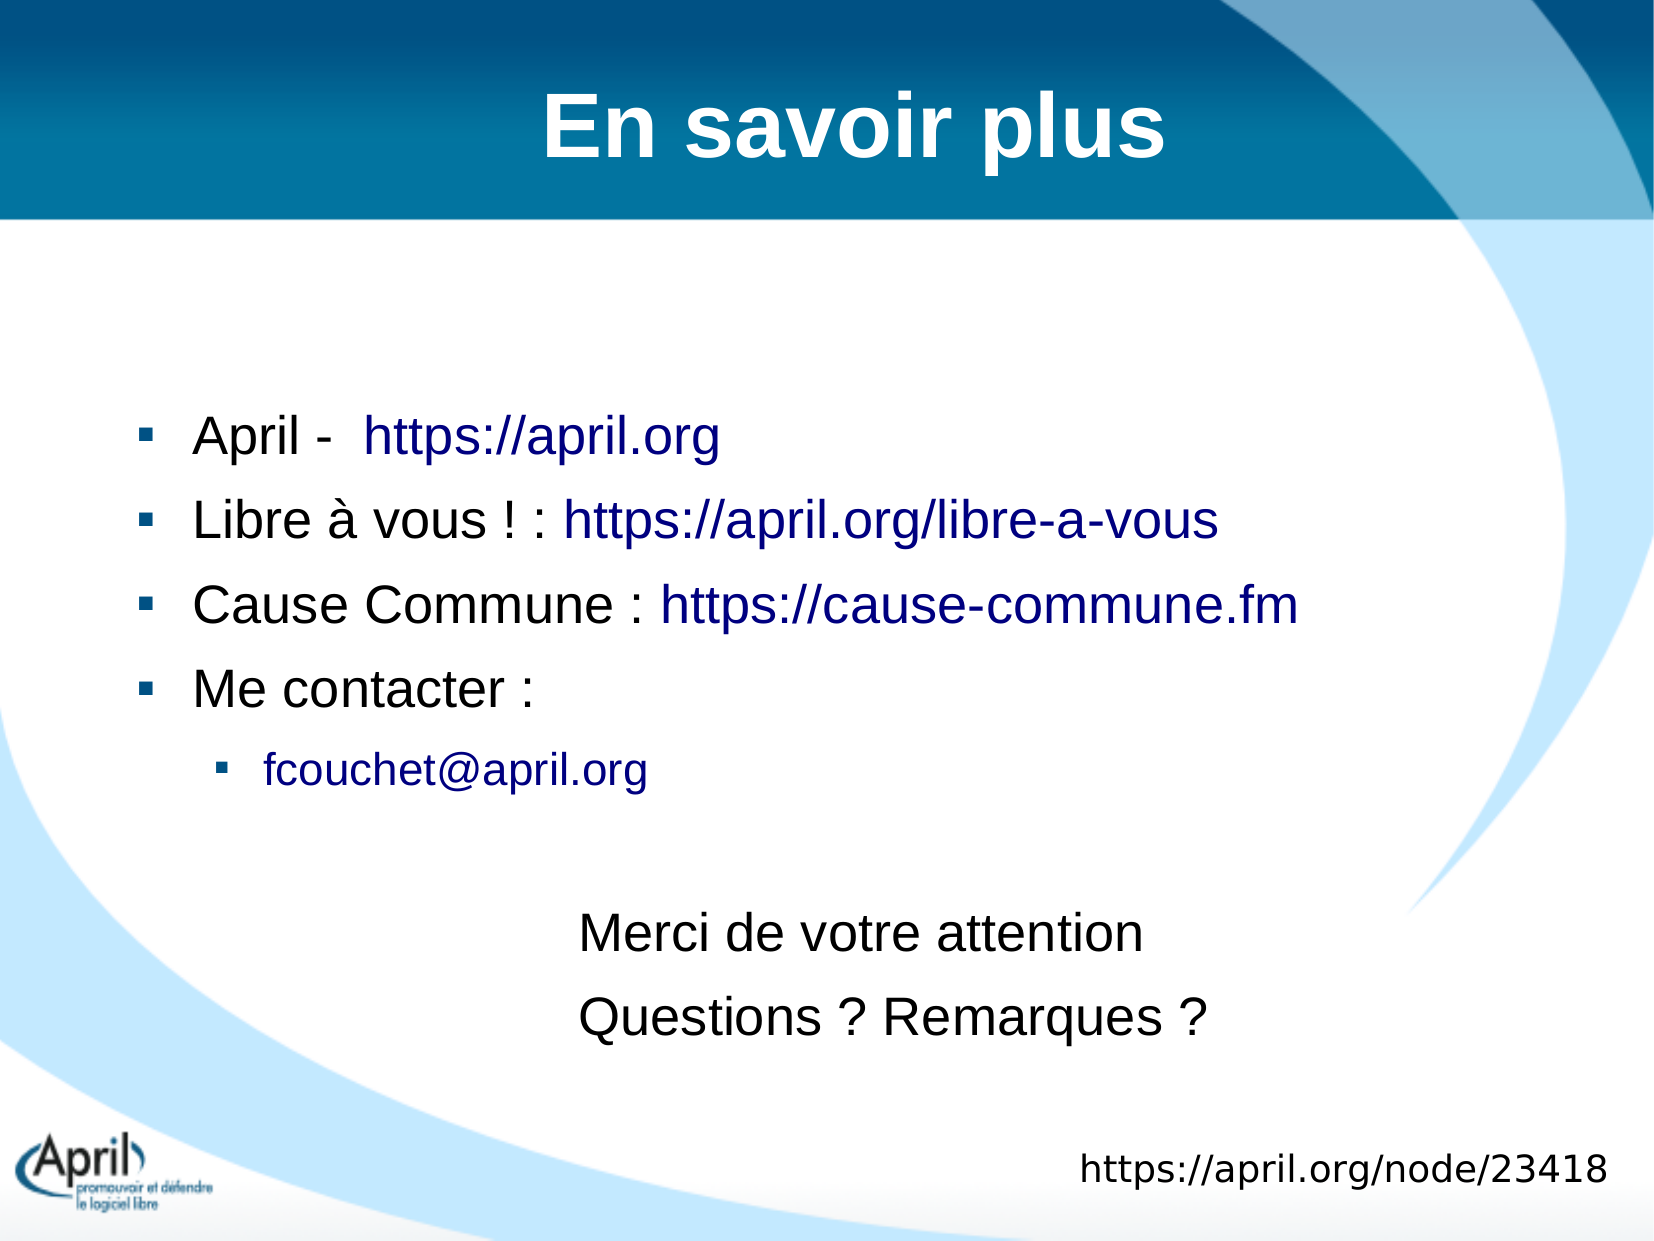

# En savoir plus
April - https://april.org
Libre à vous ! : https://april.org/libre-a-vous
Cause Commune : https://cause-commune.fm
Me contacter :
fcouchet@april.org
 Merci de votre attention
 Questions ? Remarques ?